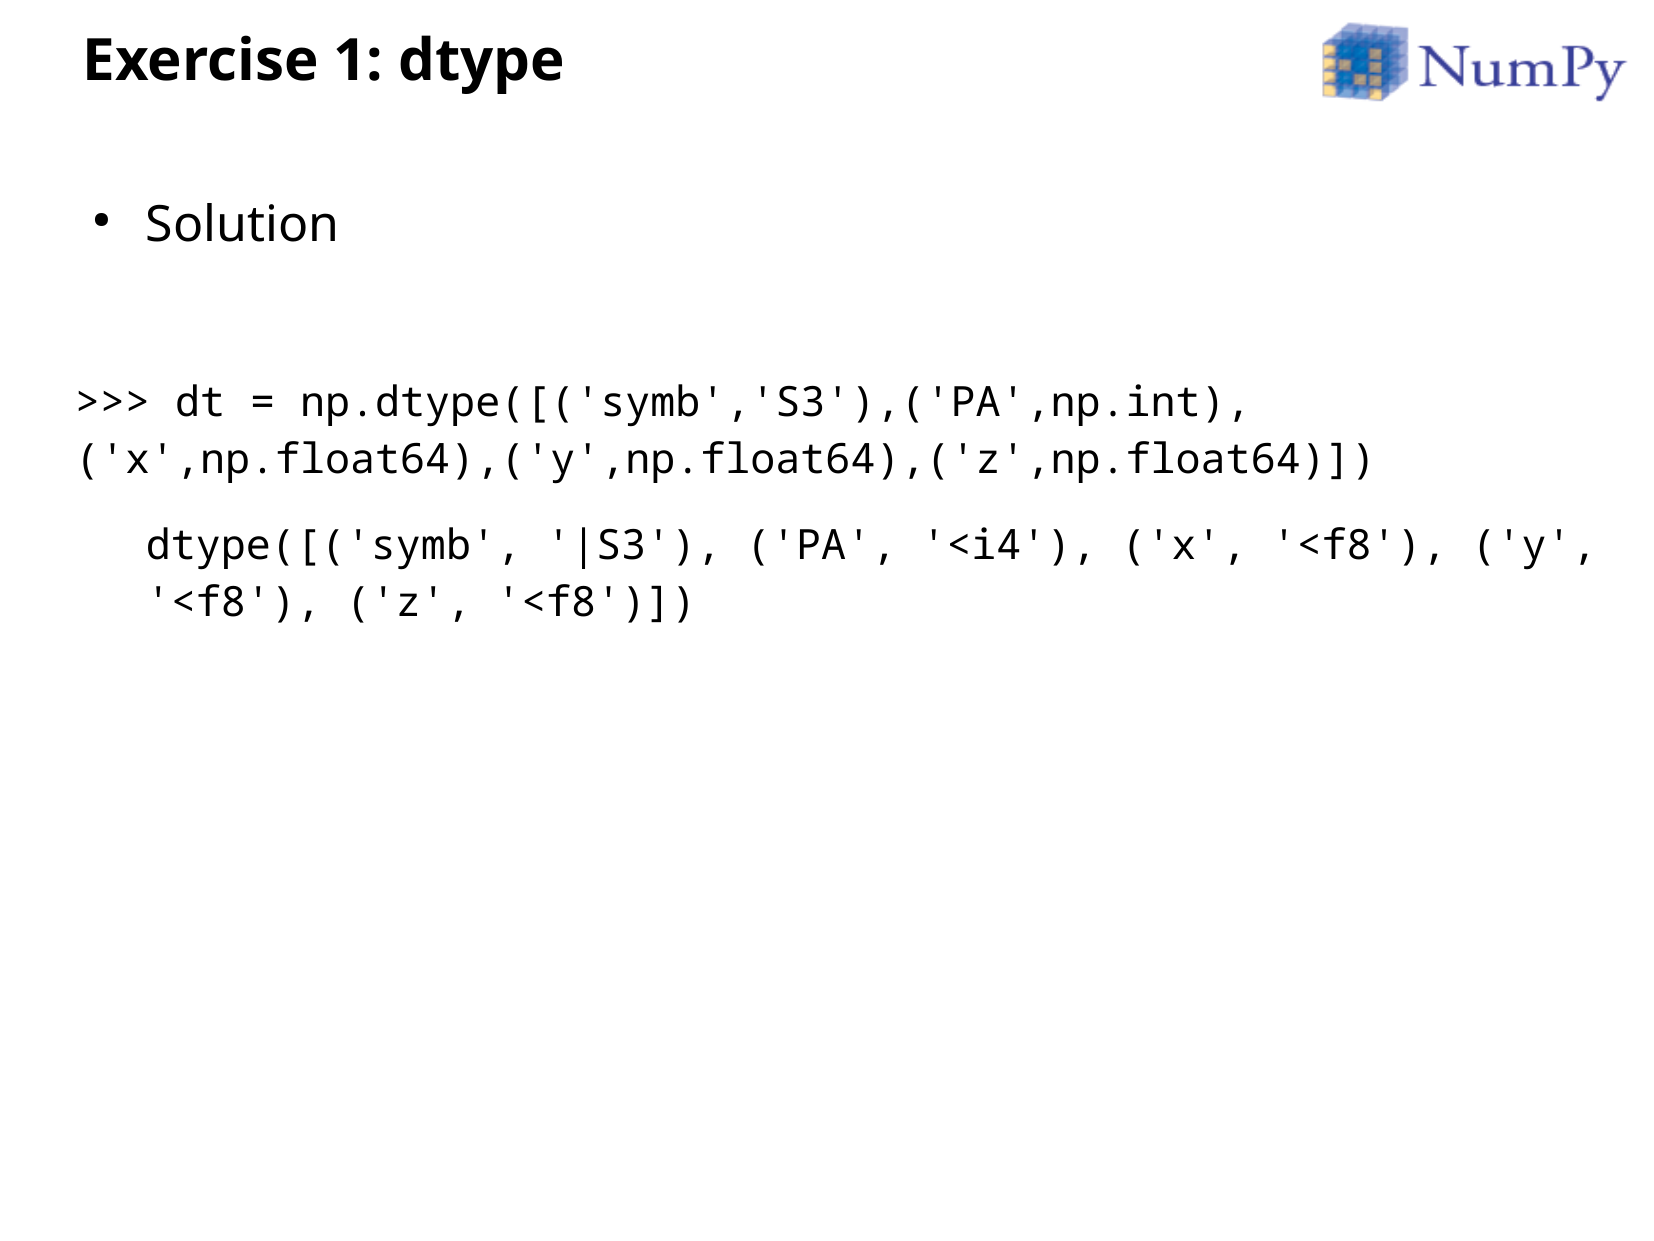

# Exercise 1: dtype
Solution
>>> dt = np.dtype([('symb','S3'),('PA',np.int),('x',np.float64),('y',np.float64),('z',np.float64)])
dtype([('symb', '|S3'), ('PA', '<i4'), ('x', '<f8'), ('y', '<f8'), ('z', '<f8')])